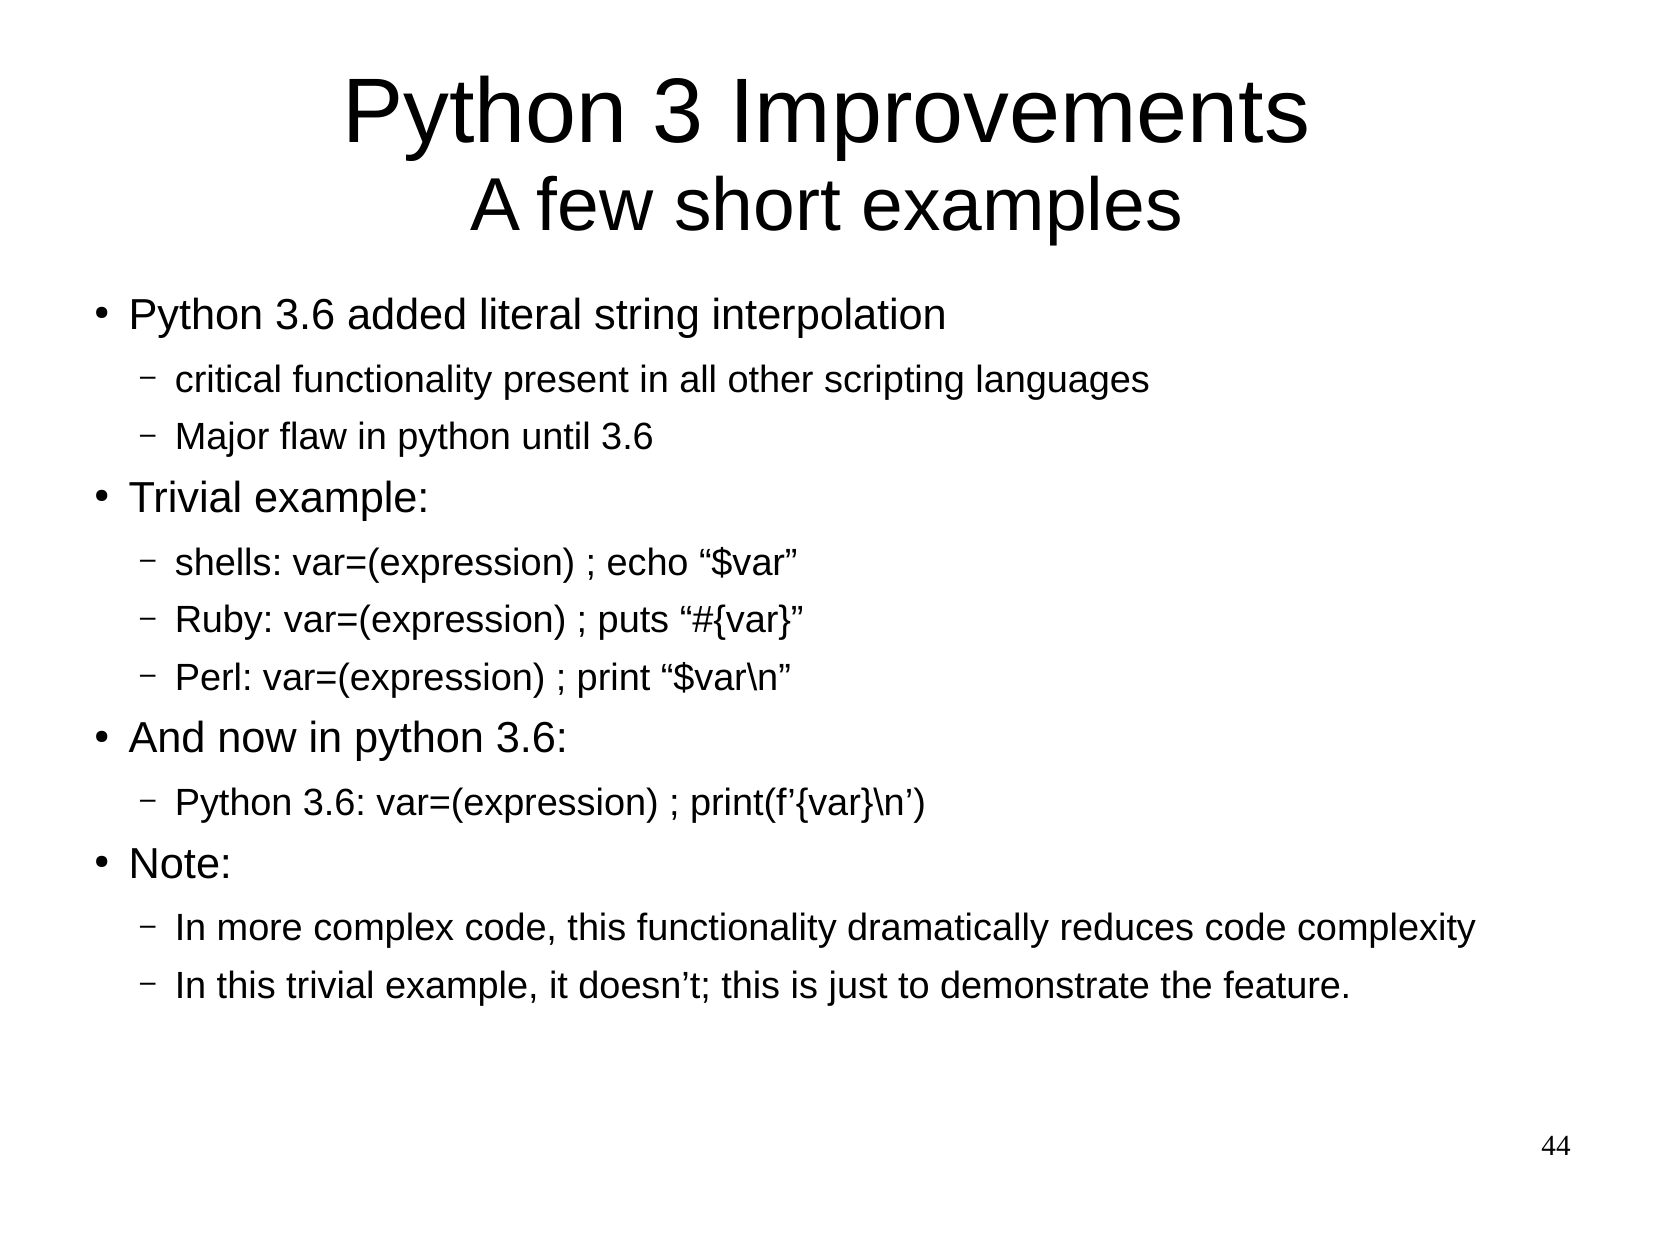

# Python 3 Improvements A few short examples
Python 3.6 added literal string interpolation
critical functionality present in all other scripting languages
Major flaw in python until 3.6
Trivial example:
shells: var=(expression) ; echo “$var”
Ruby: var=(expression) ; puts “#{var}”
Perl: var=(expression) ; print “$var\n”
And now in python 3.6:
Python 3.6: var=(expression) ; print(f’{var}\n’)
Note:
In more complex code, this functionality dramatically reduces code complexity
In this trivial example, it doesn’t; this is just to demonstrate the feature.
44